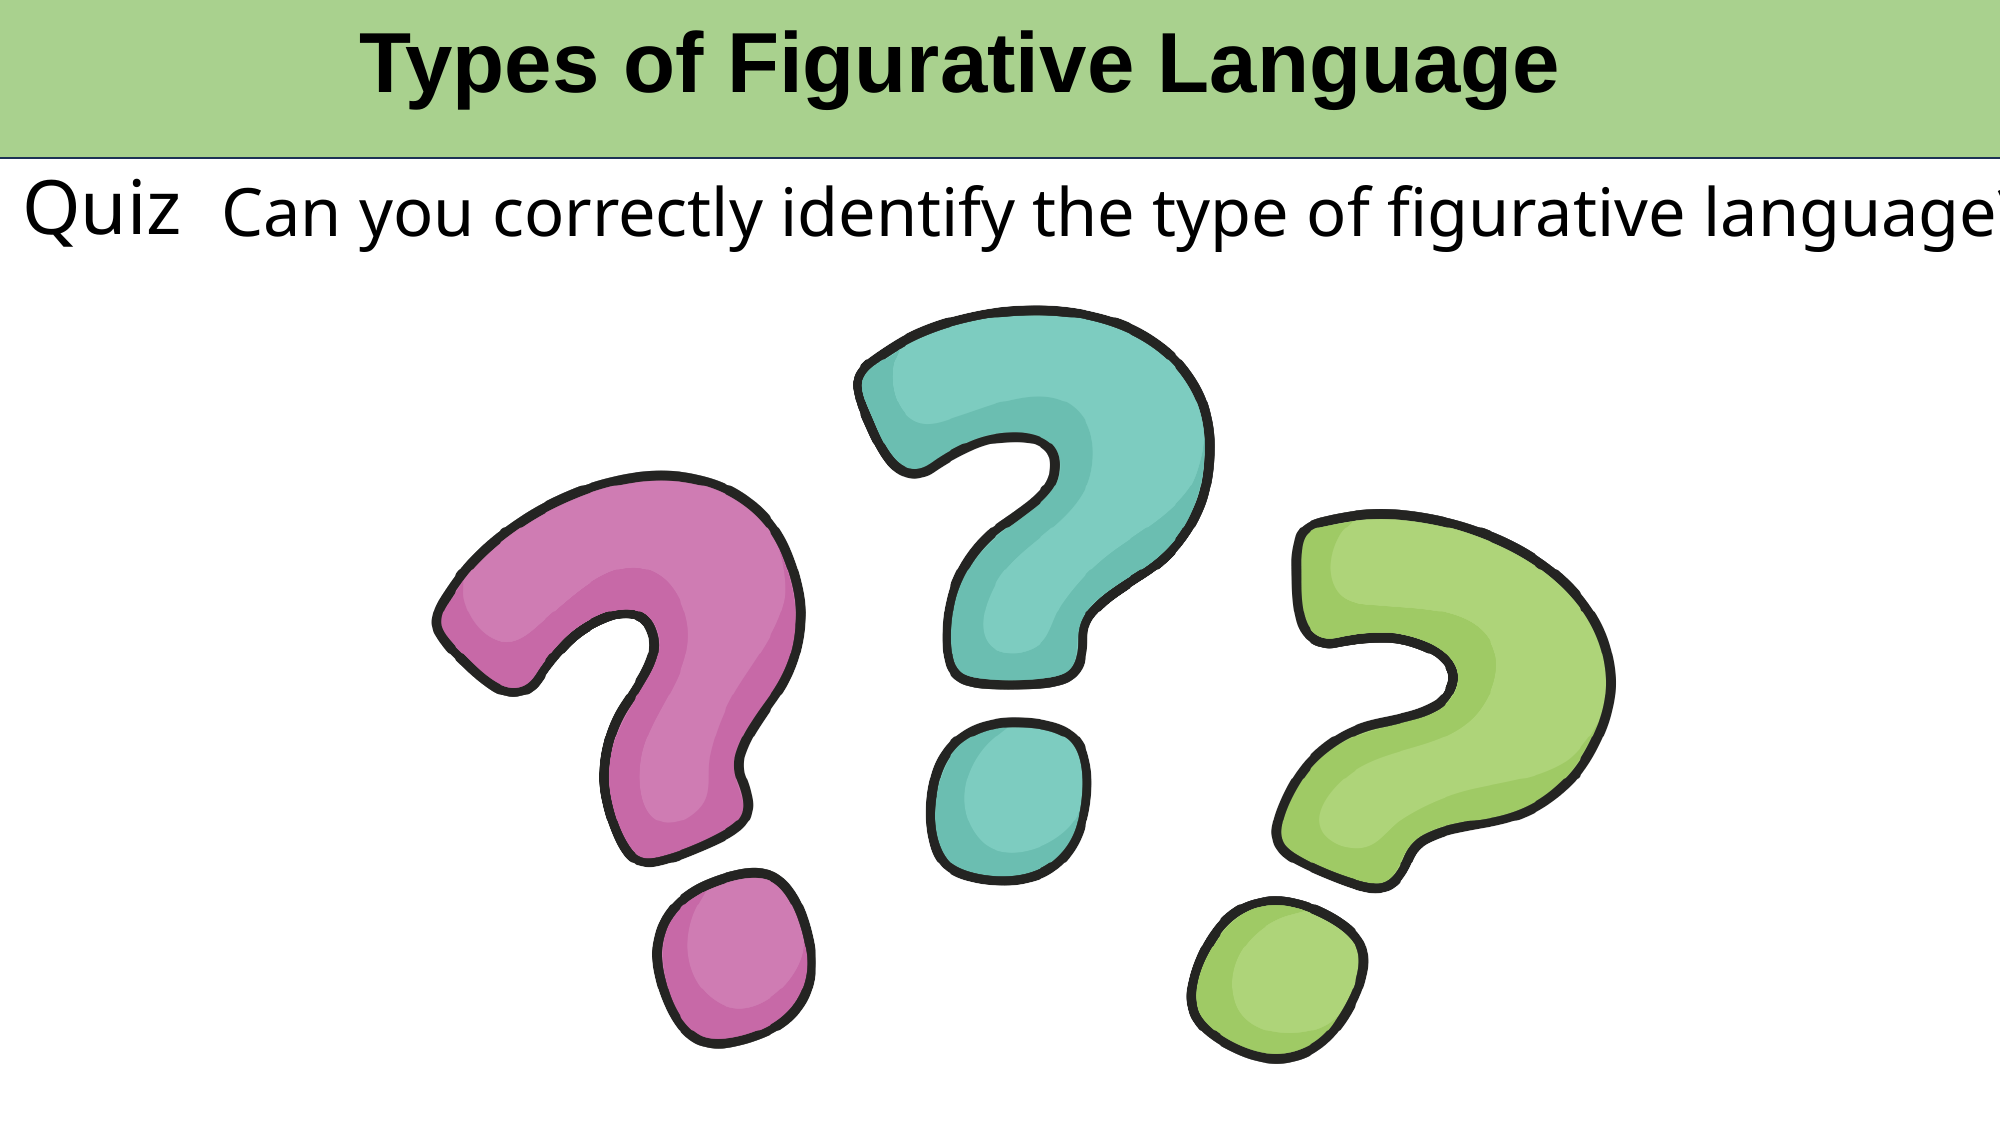

Types of Figurative Language
# Quiz
Can you correctly identify the type of figurative language?